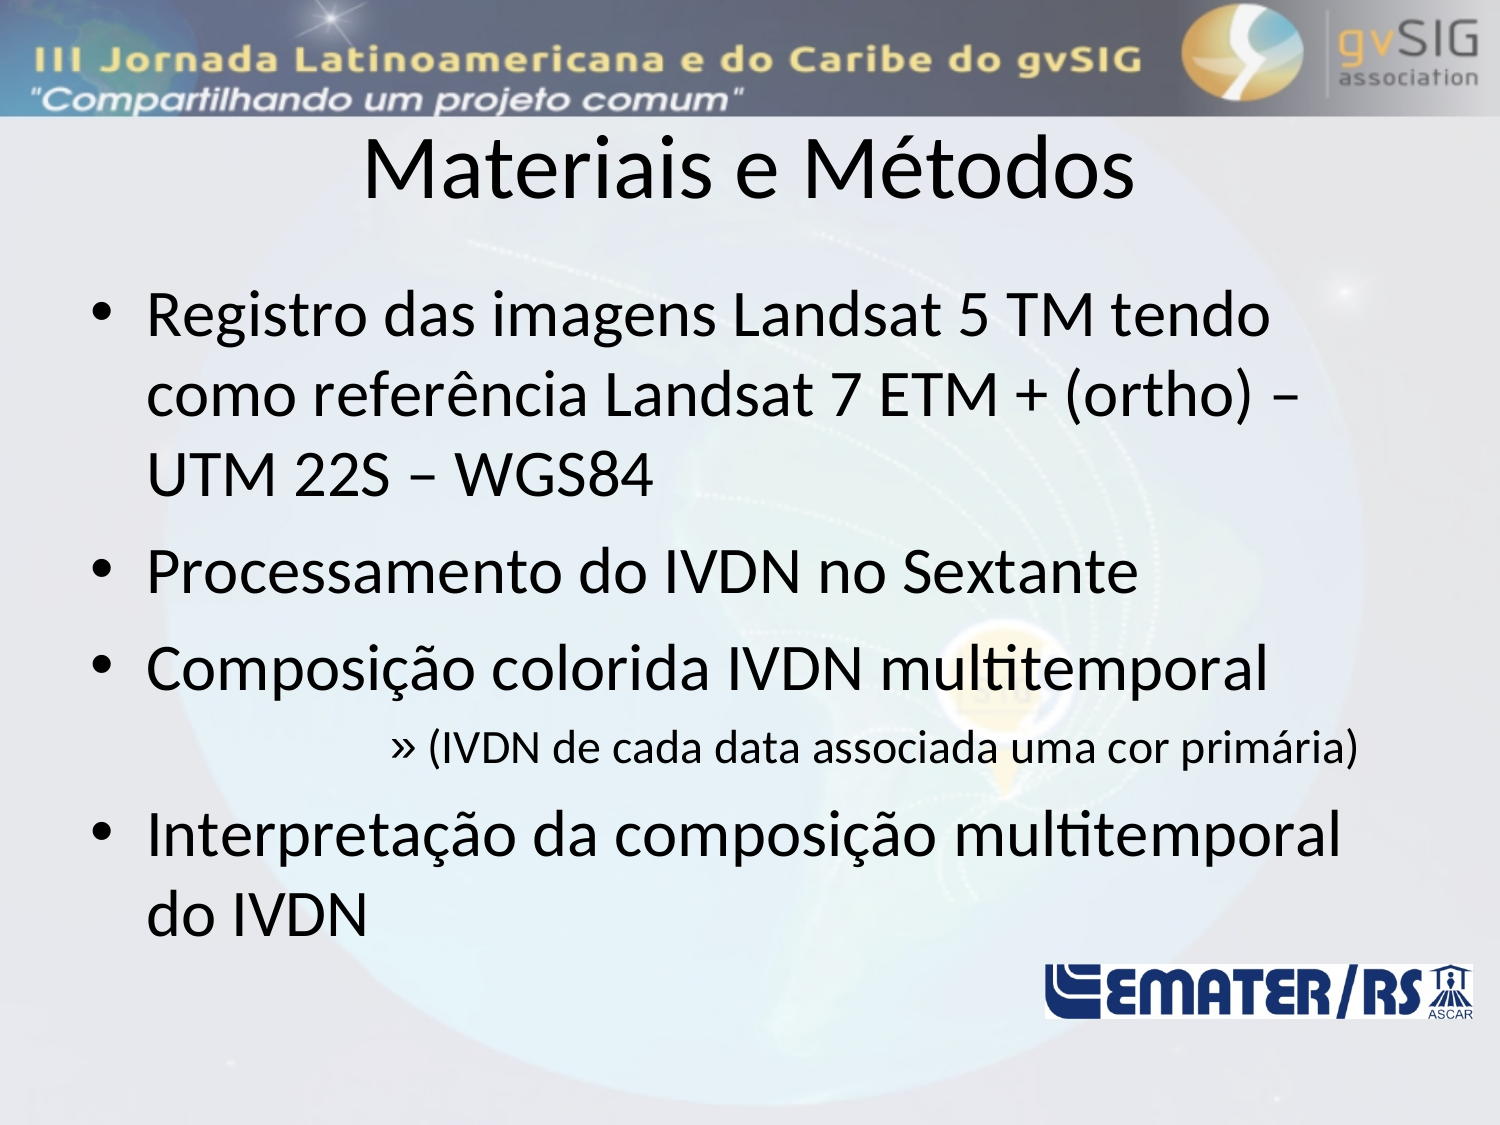

Materiais e Métodos
# Registro das imagens Landsat 5 TM tendo como referência Landsat 7 ETM + (ortho) – UTM 22S – WGS84
Processamento do IVDN no Sextante
Composição colorida IVDN multitemporal
(IVDN de cada data associada uma cor primária)
Interpretação da composição multitemporal do IVDN